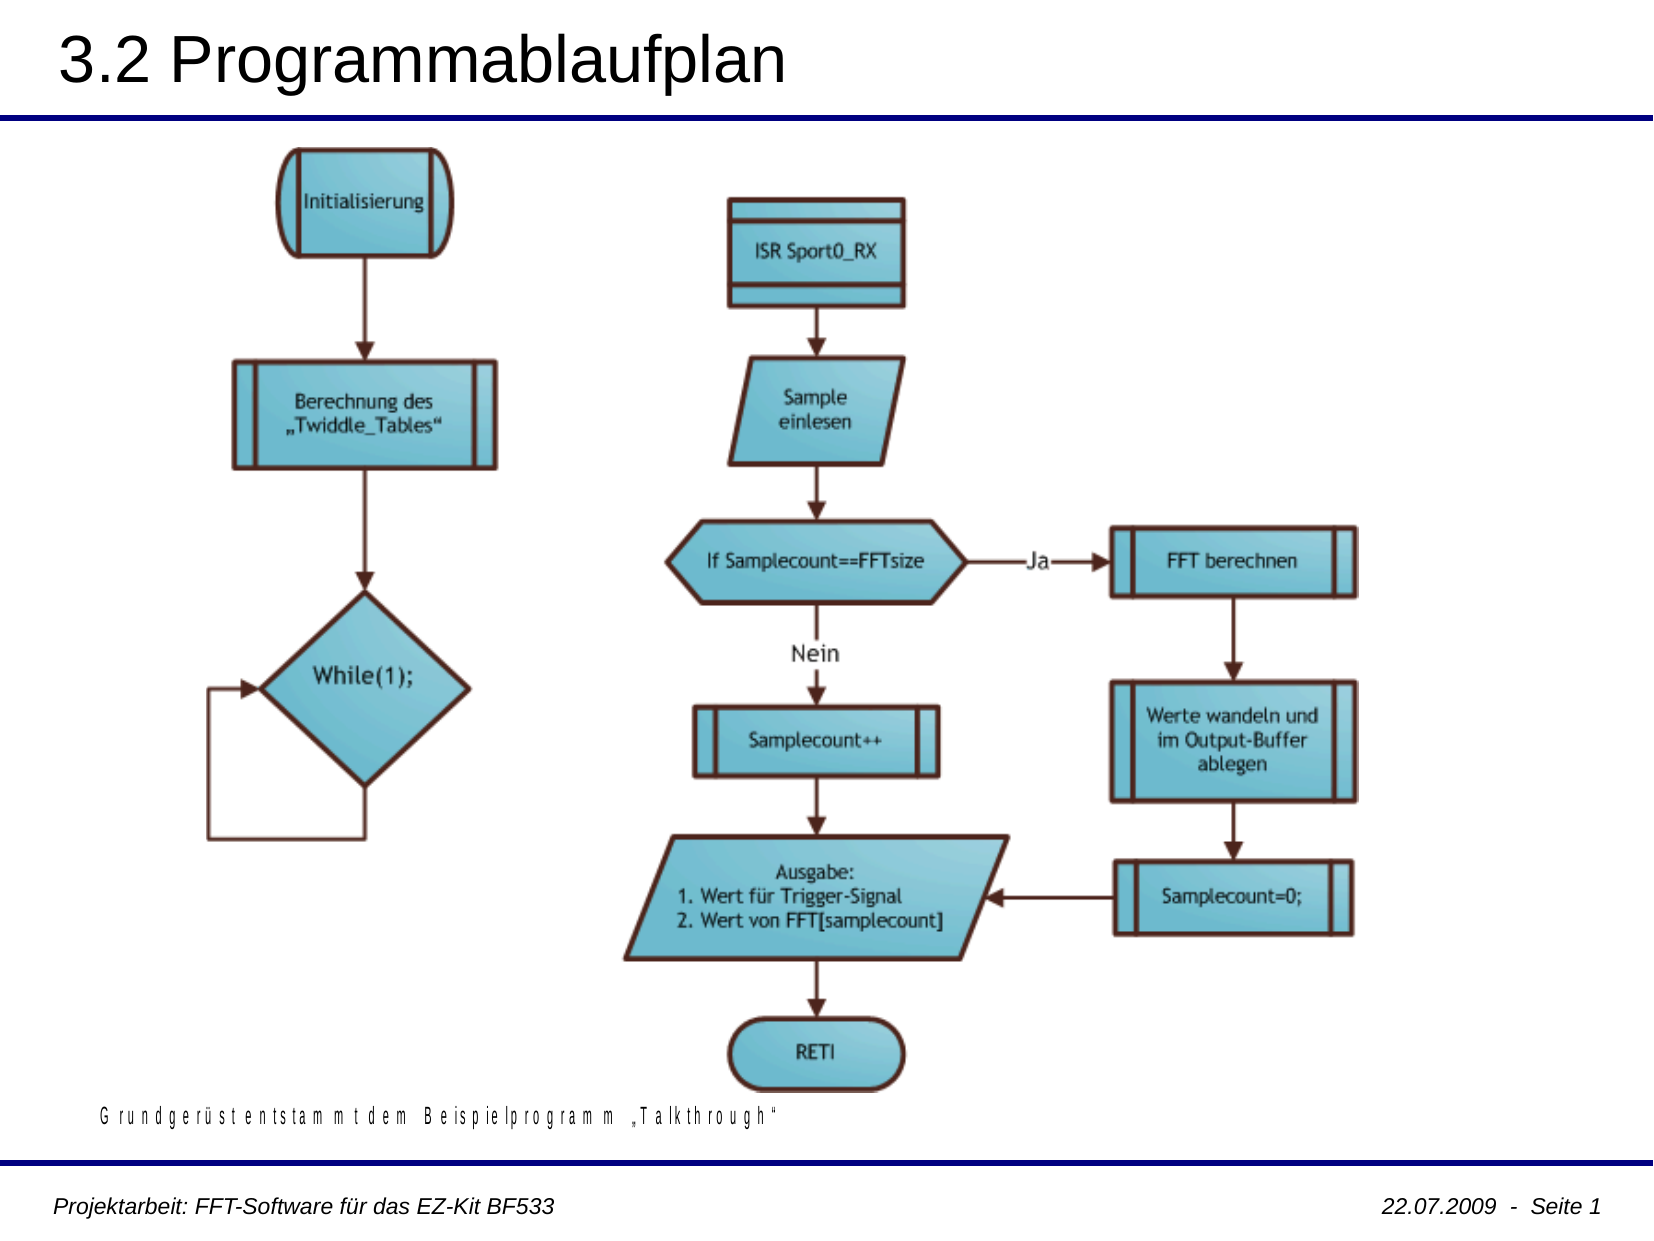

# 3.2 Programmablaufplan
Projektarbeit: FFT-Software für das EZ-Kit BF533										 		22.07.2009 - Seite 1